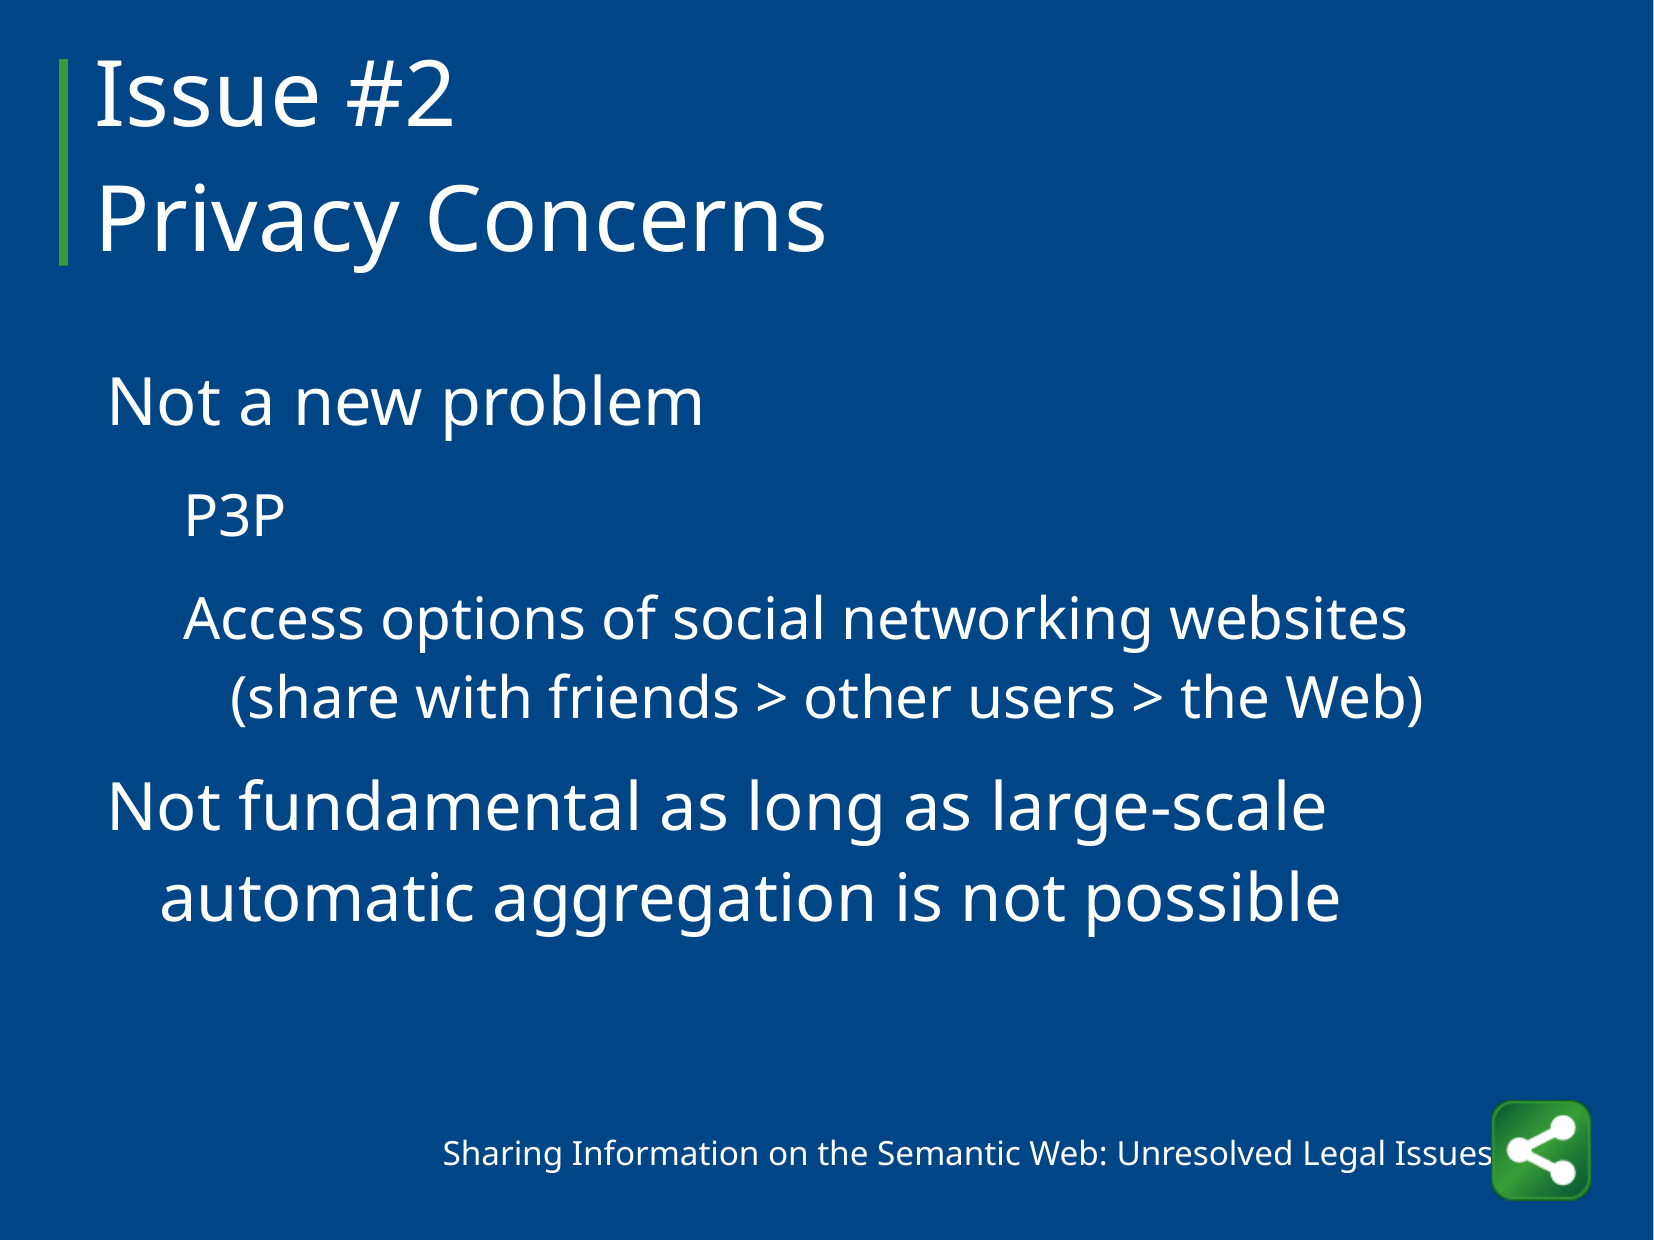

# Issue #2 Privacy Concerns
Not a new problem
P3P
Access options of social networking websites (share with friends > other users > the Web)
Not fundamental as long as large-scale automatic aggregation is not possible